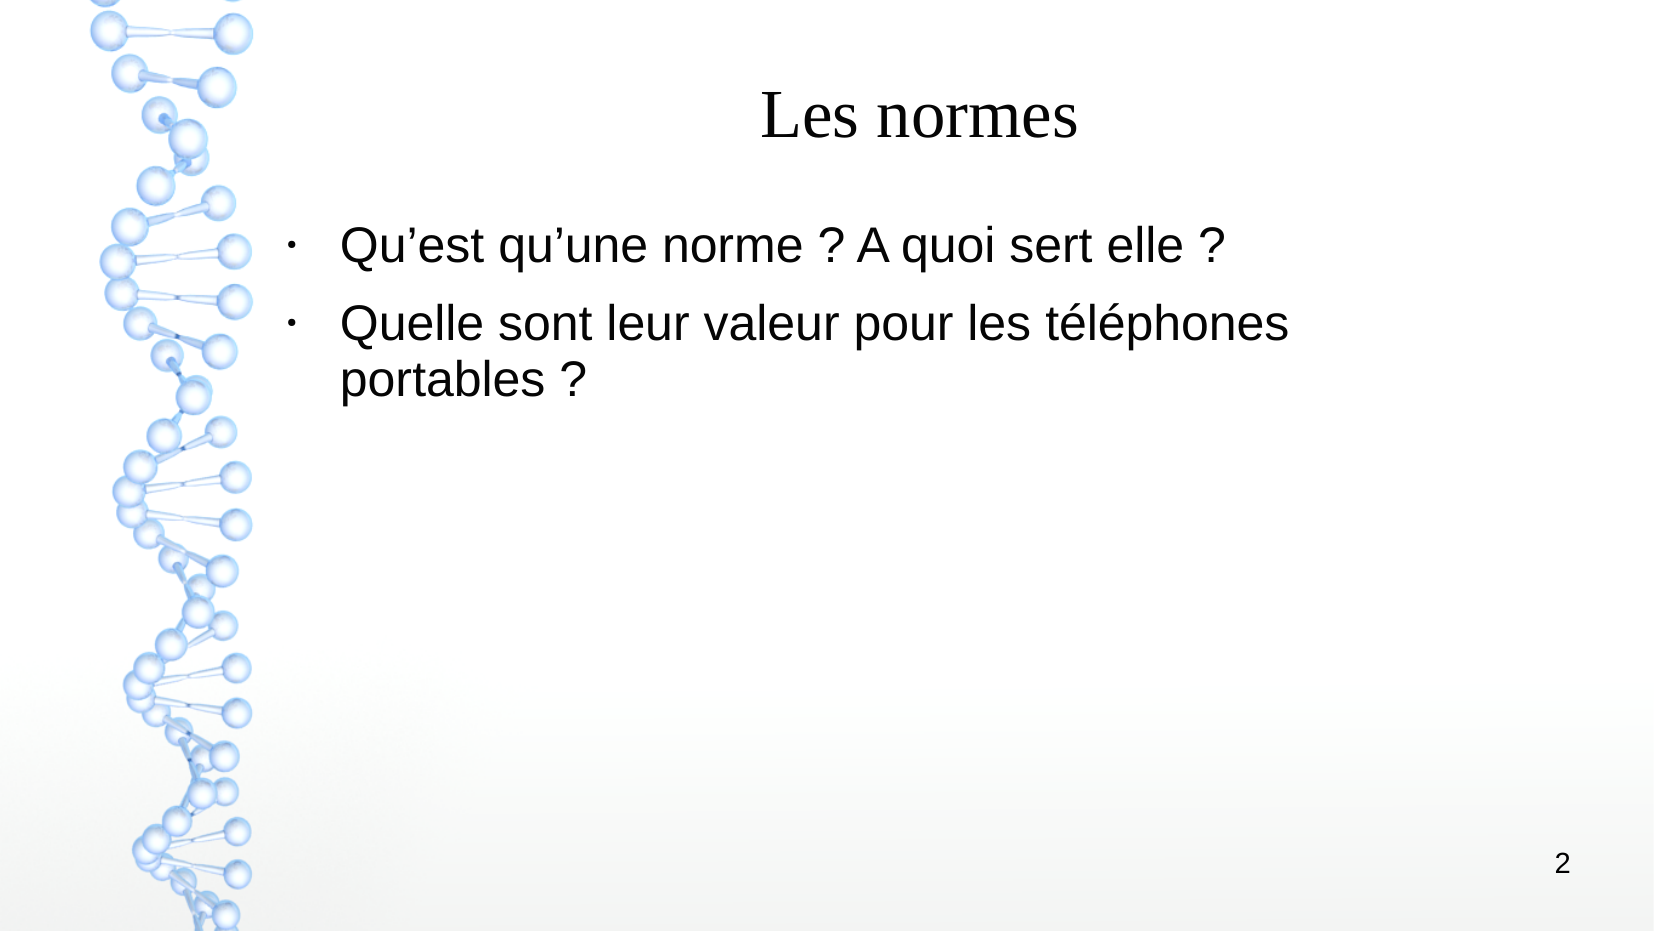

# Les normes
Qu’est qu’une norme ? A quoi sert elle ?
Quelle sont leur valeur pour les téléphones portables ?
2